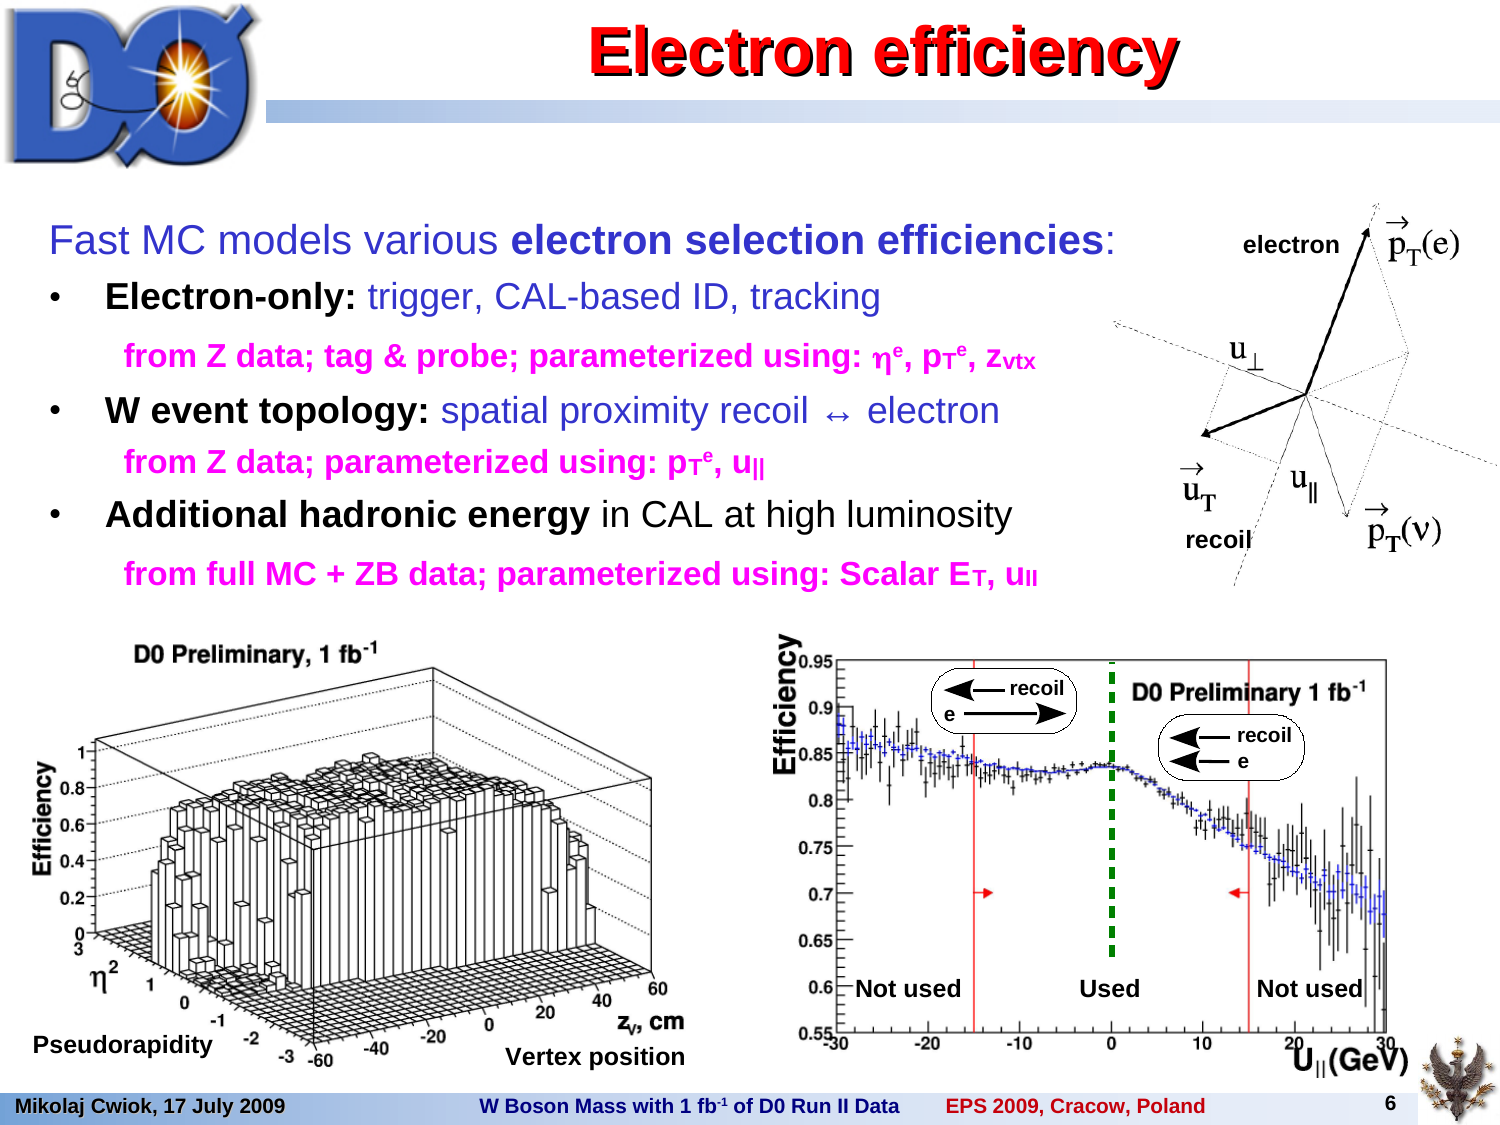

# Electron efficiency
Fast MC models various electron selection efficiencies:
Electron-only: trigger, CAL-based ID, tracking
		from Z data; tag & probe; parameterized using: he, pTe, zvtx
W event topology: spatial proximity recoil ↔ electron
		from Z data; parameterized using: pTe, u||
Additional hadronic energy in CAL at high luminosity
		from full MC + ZB data; parameterized using: Scalar ET, uII
electron
recoil
Pseudorapidity
Vertex position
recoil
e
recoil
e
Not used
Used
Not used
6